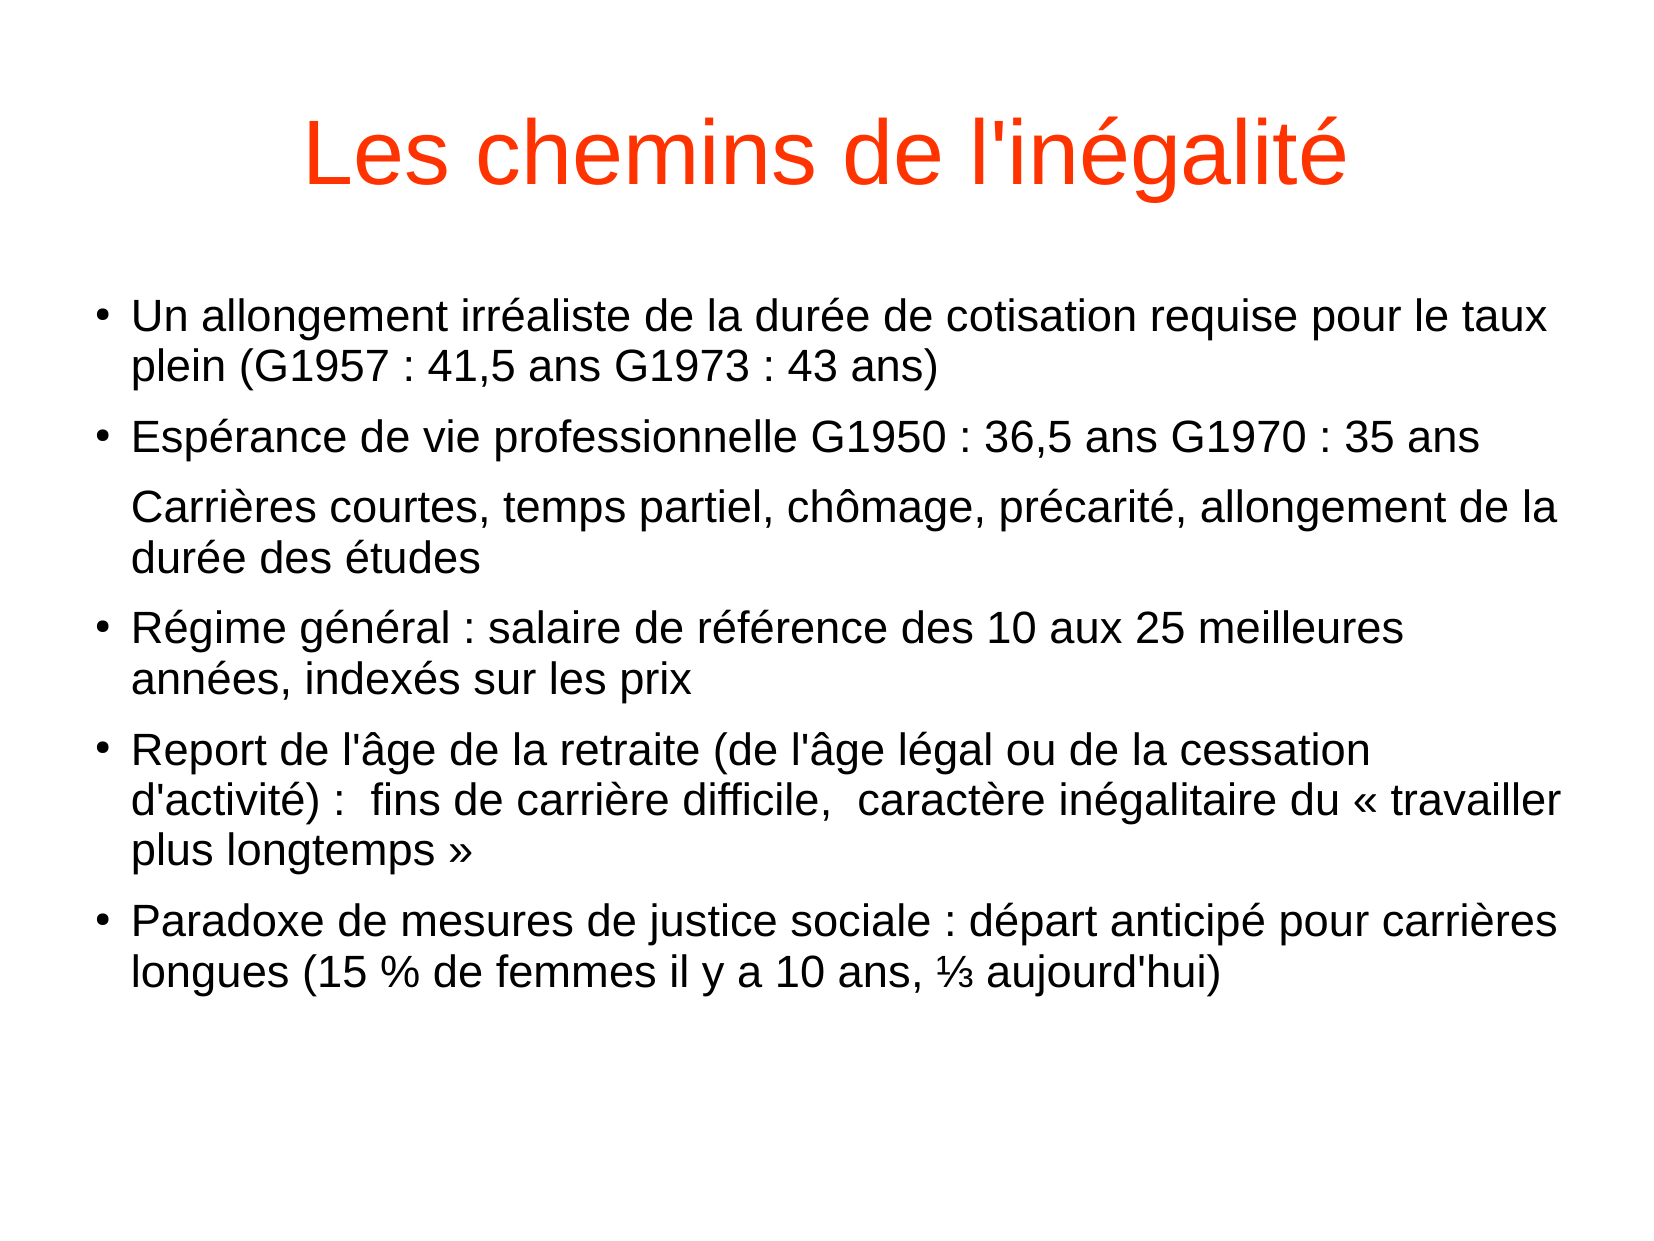

# Les chemins de l'inégalité
Un allongement irréaliste de la durée de cotisation requise pour le taux plein (G1957 : 41,5 ans G1973 : 43 ans)
Espérance de vie professionnelle G1950 : 36,5 ans G1970 : 35 ans
Carrières courtes, temps partiel, chômage, précarité, allongement de la durée des études
Régime général : salaire de référence des 10 aux 25 meilleures années, indexés sur les prix
Report de l'âge de la retraite (de l'âge légal ou de la cessation d'activité) : fins de carrière difficile, caractère inégalitaire du « travailler plus longtemps »
Paradoxe de mesures de justice sociale : départ anticipé pour carrières longues (15 % de femmes il y a 10 ans, ⅓ aujourd'hui)